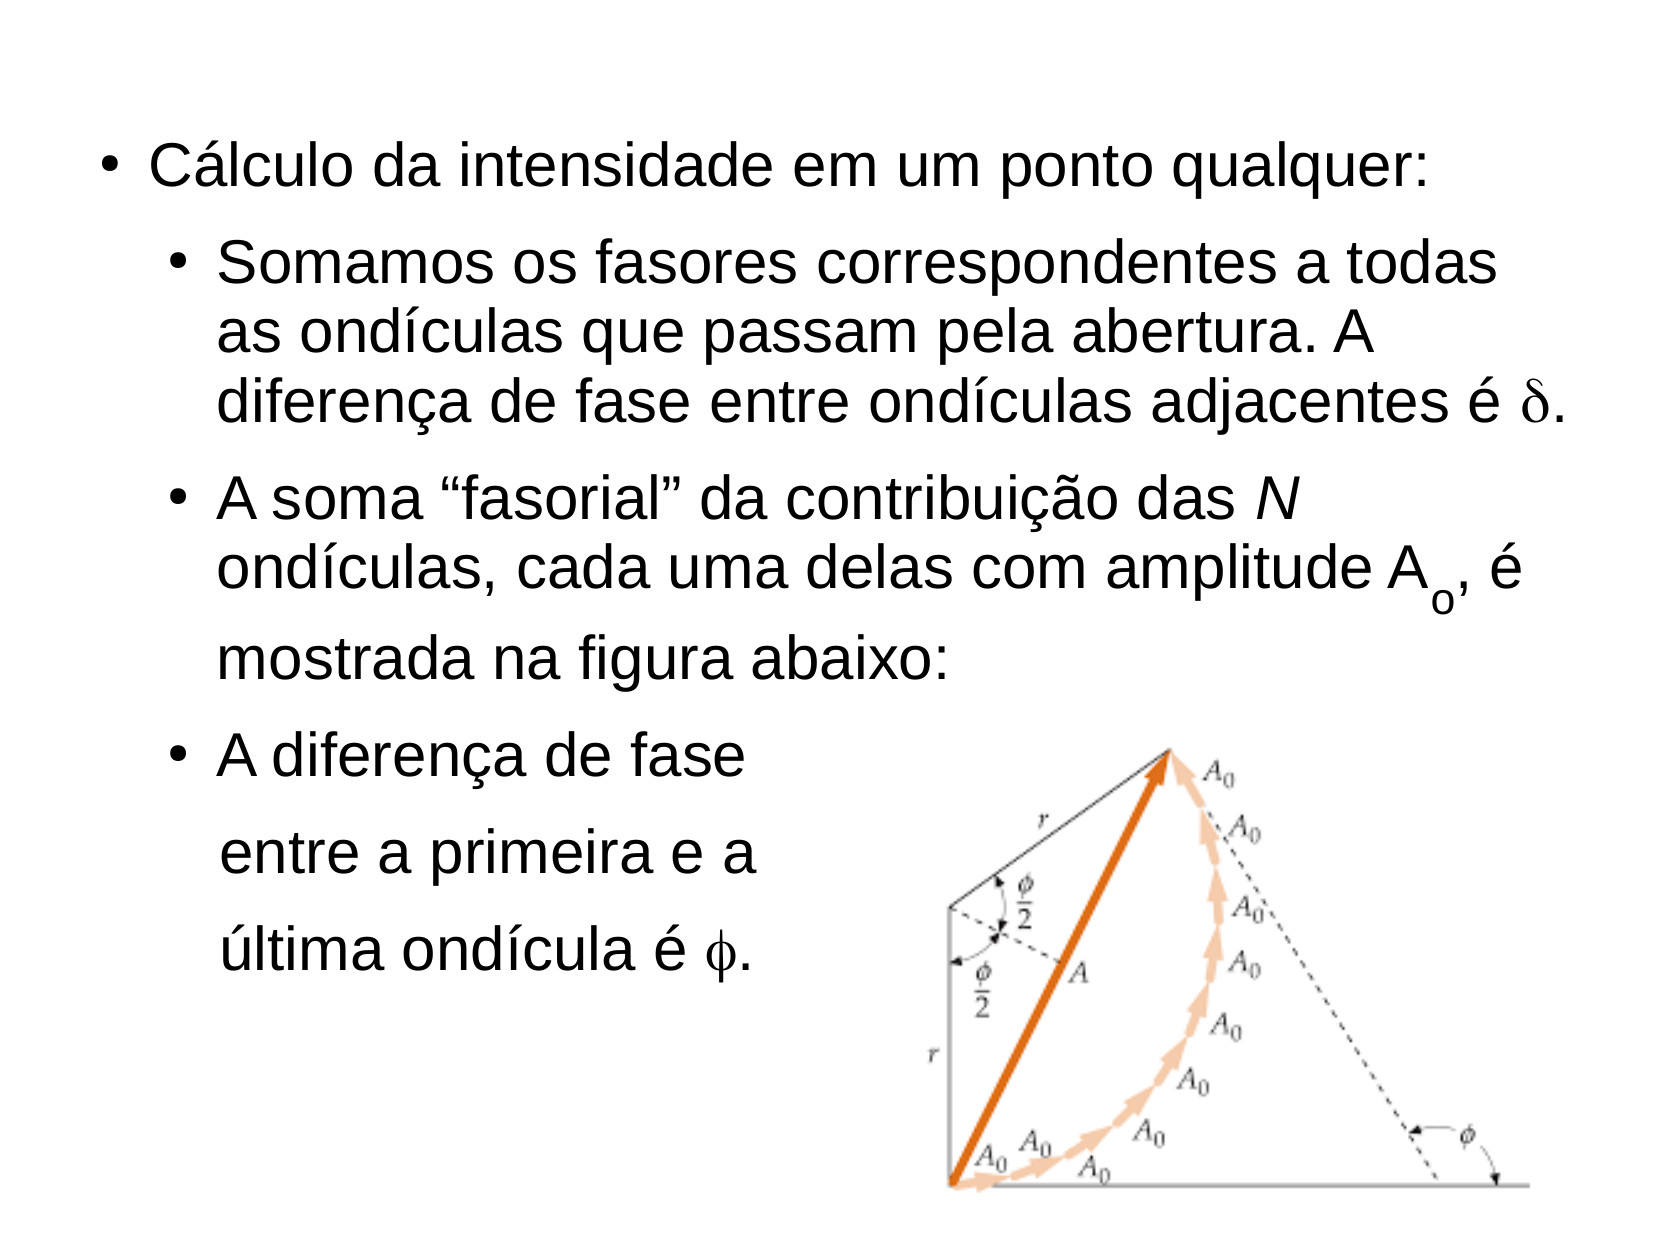

#
Cálculo da intensidade em um ponto qualquer:
Somamos os fasores correspondentes a todas as ondículas que passam pela abertura. A diferença de fase entre ondículas adjacentes é d.
A soma “fasorial” da contribuição das N ondículas, cada uma delas com amplitude Ao, é mostrada na figura abaixo:
A diferença de fase
entre a primeira e a
última ondícula é f.